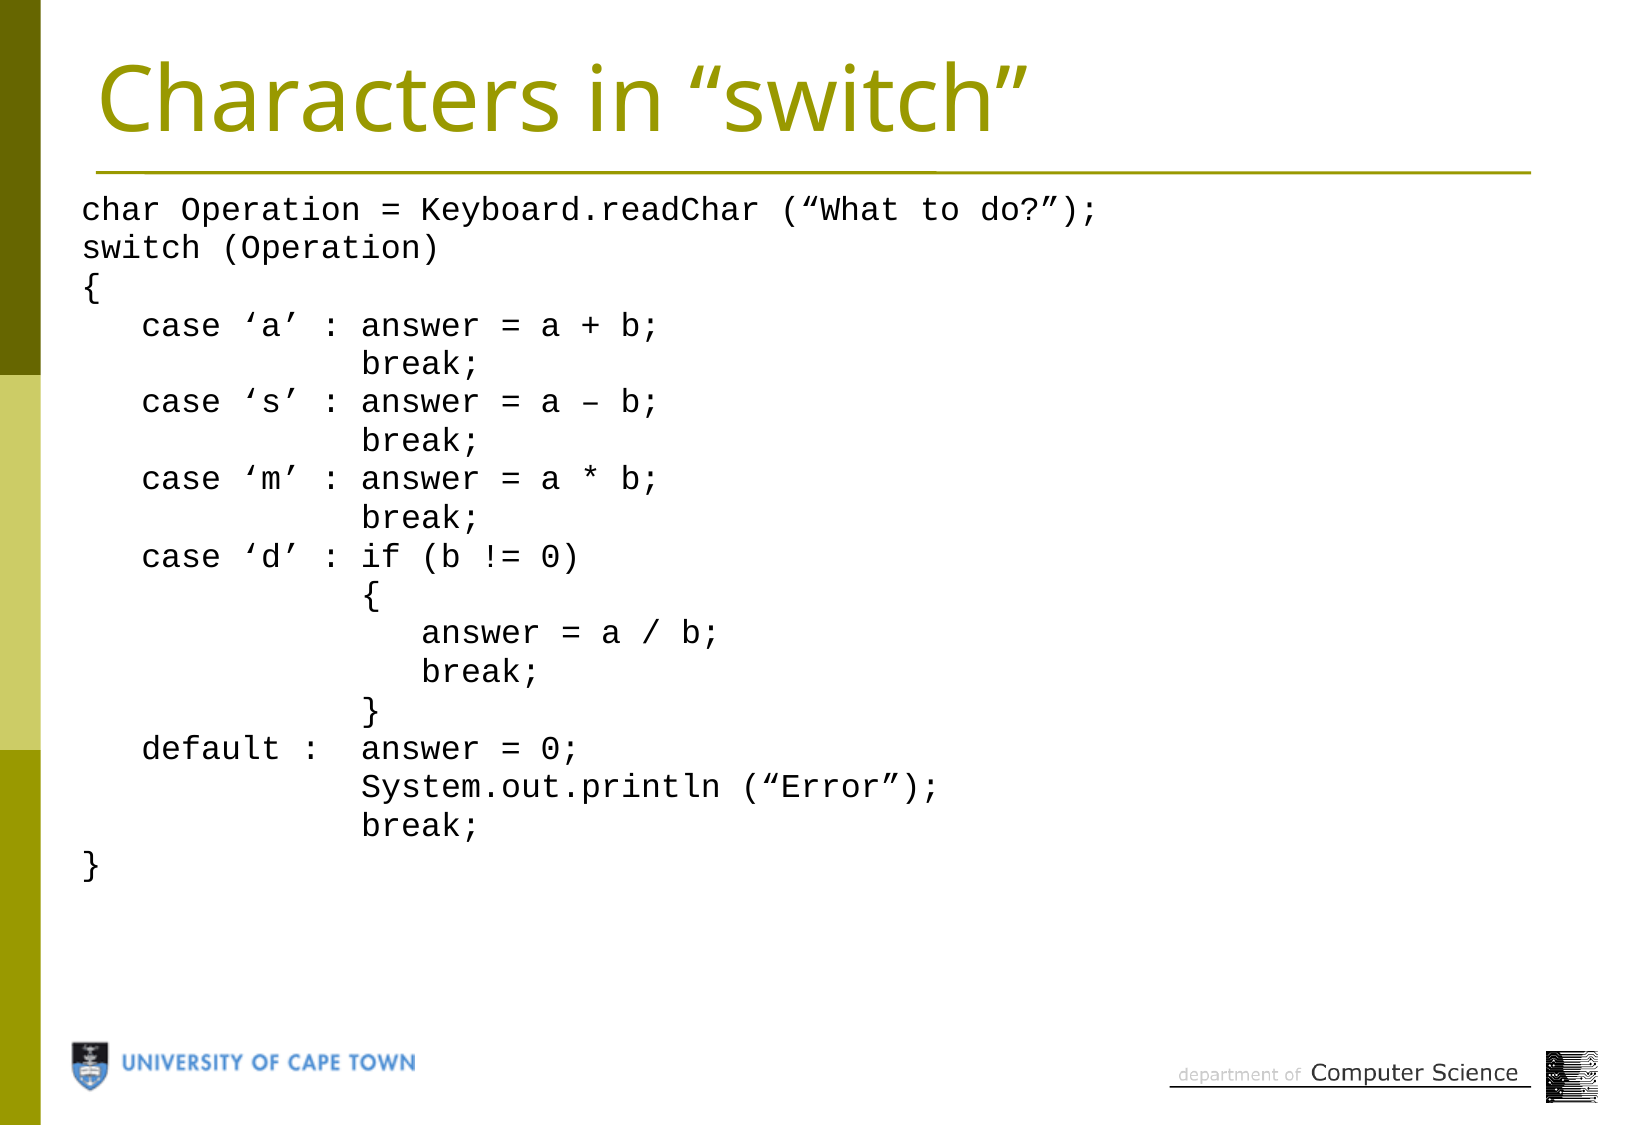

# Characters in “switch”
char Operation = Keyboard.readChar (“What to do?”);
switch (Operation)
{
 case ‘a’ : answer = a + b;
 break;
 case ‘s’ : answer = a – b;
 break;
 case ‘m’ : answer = a * b;
 break;
 case ‘d’ : if (b != 0)
 {
 answer = a / b;
 break;
 }
 default : answer = 0;
 System.out.println (“Error”);
 break;
}